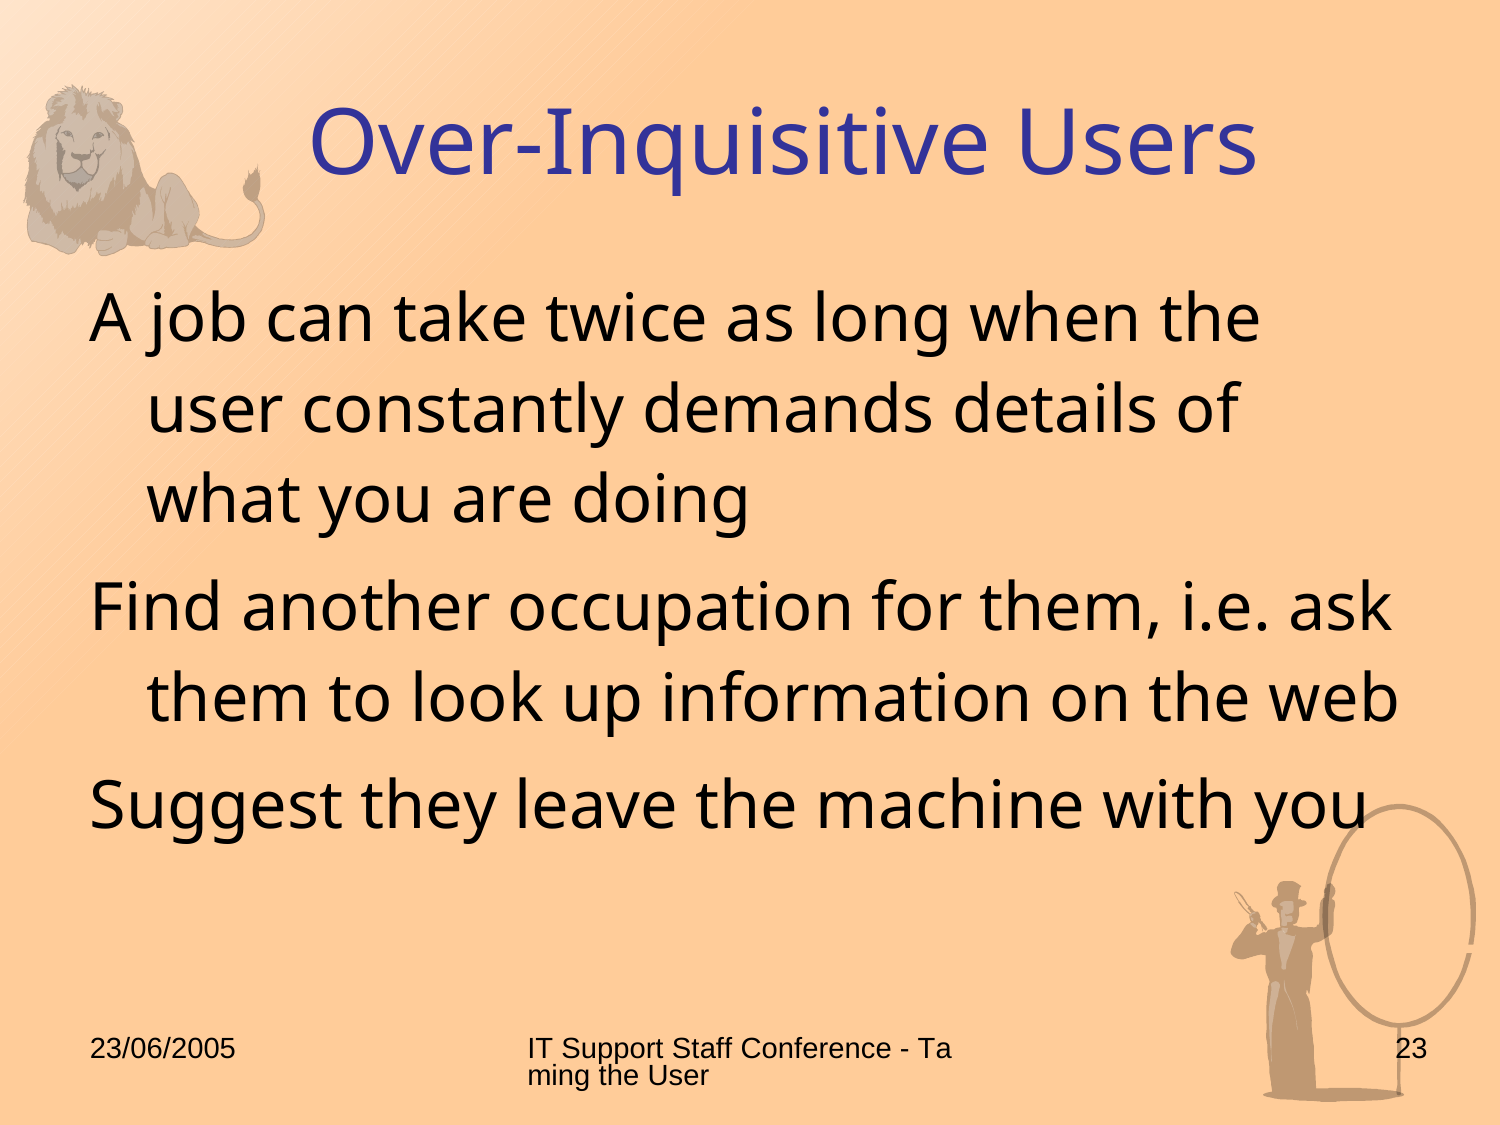

# Over-Inquisitive Users
A job can take twice as long when the user constantly demands details of what you are doing
Find another occupation for them, i.e. ask them to look up information on the web
Suggest they leave the machine with you
23/06/2005
IT Support Staff Conference - Taming the User
23